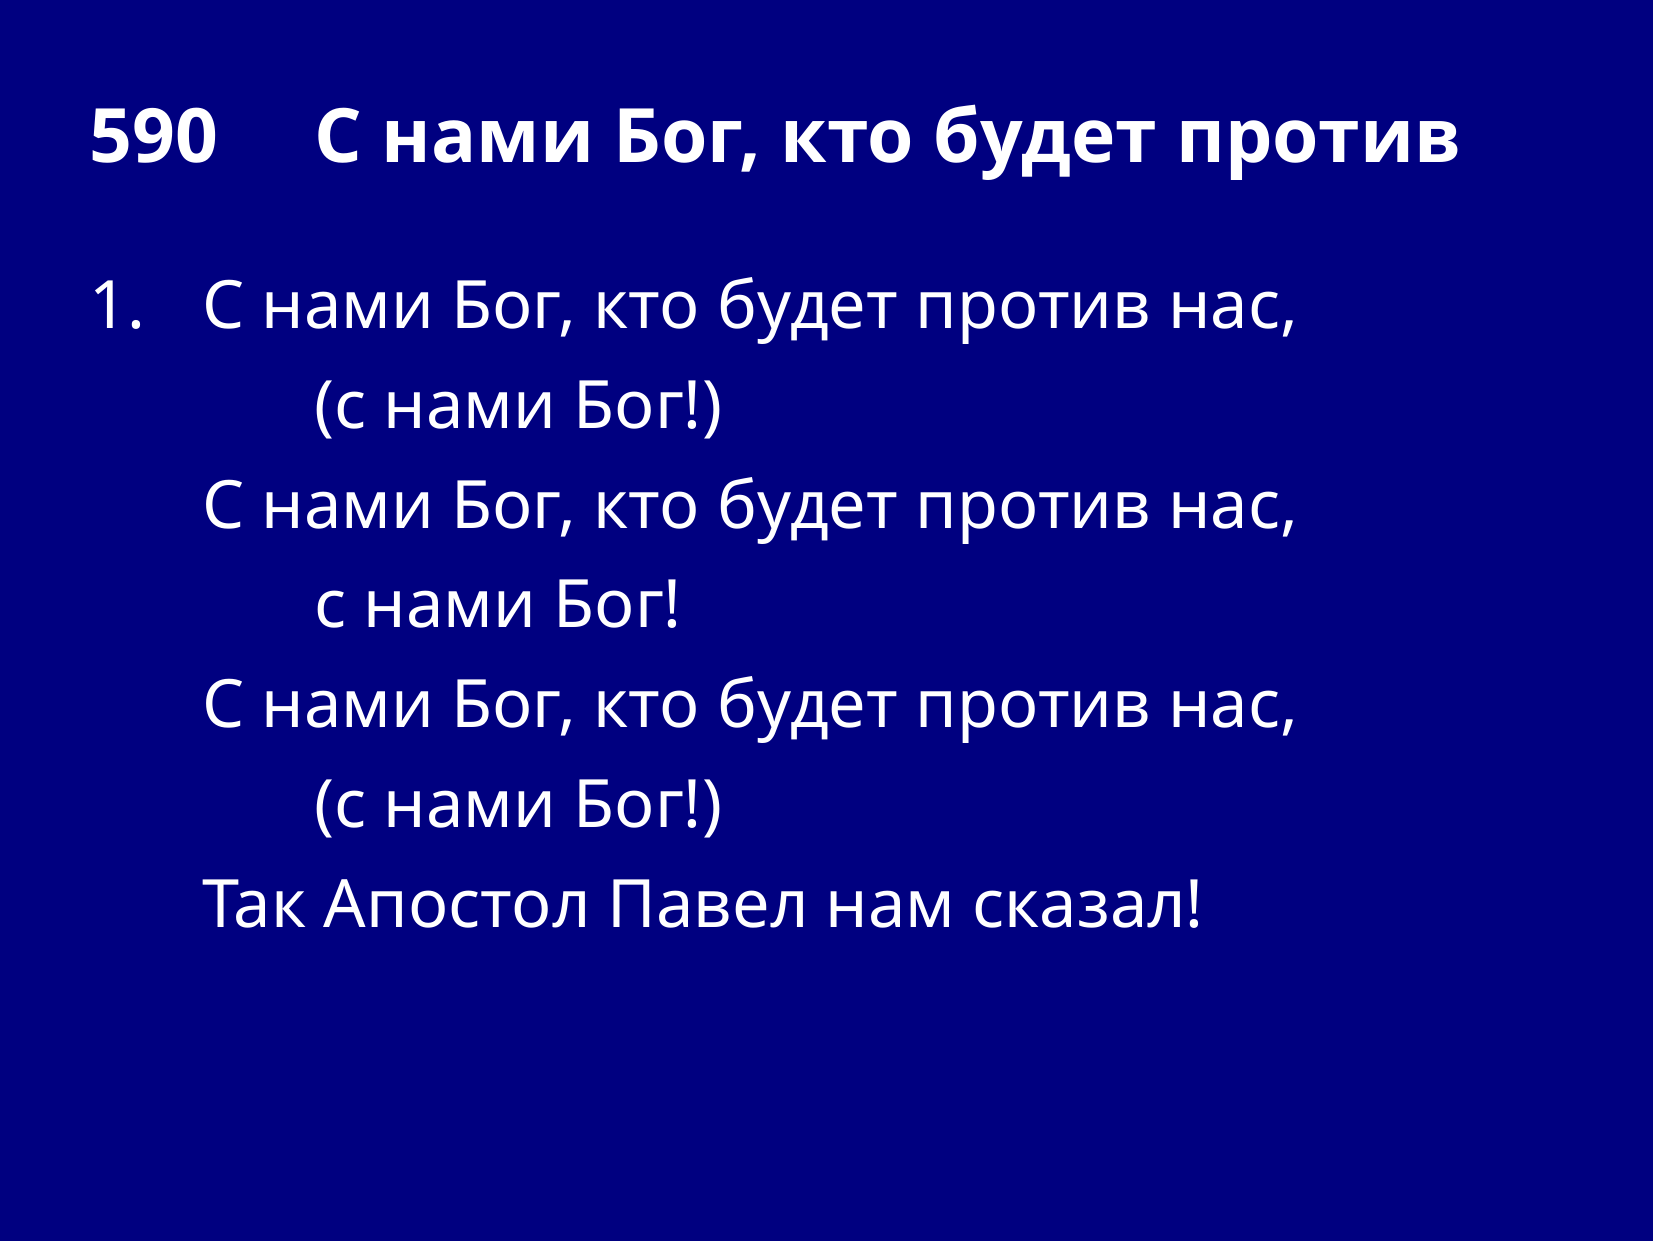

590	С нами Бог, кто будет против
1.	С нами Бог, кто будет против нас,
		(с нами Бог!)
	С нами Бог, кто будет против нас,
		с нами Бог!
	С нами Бог, кто будет против нас,
		(с нами Бог!)
	Так Апостол Павел нам сказал!